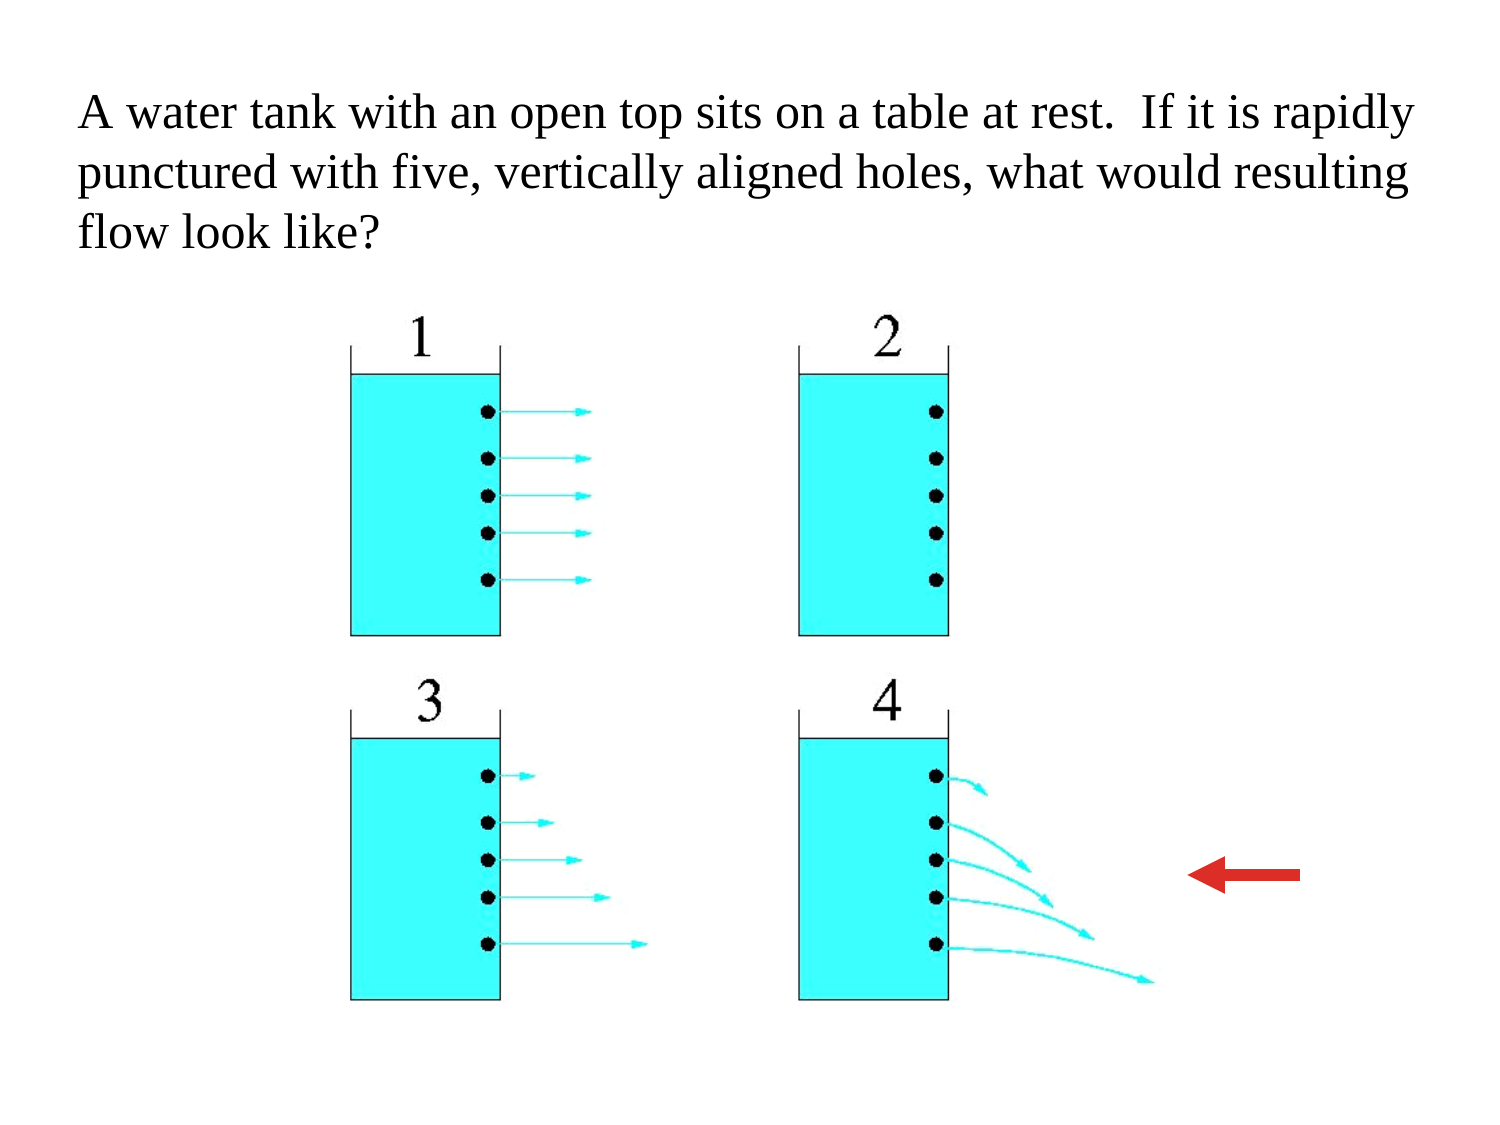

# A water tank with an open top sits on a table at rest. If it is rapidly punctured with five, vertically aligned holes, what would resulting flow look like?